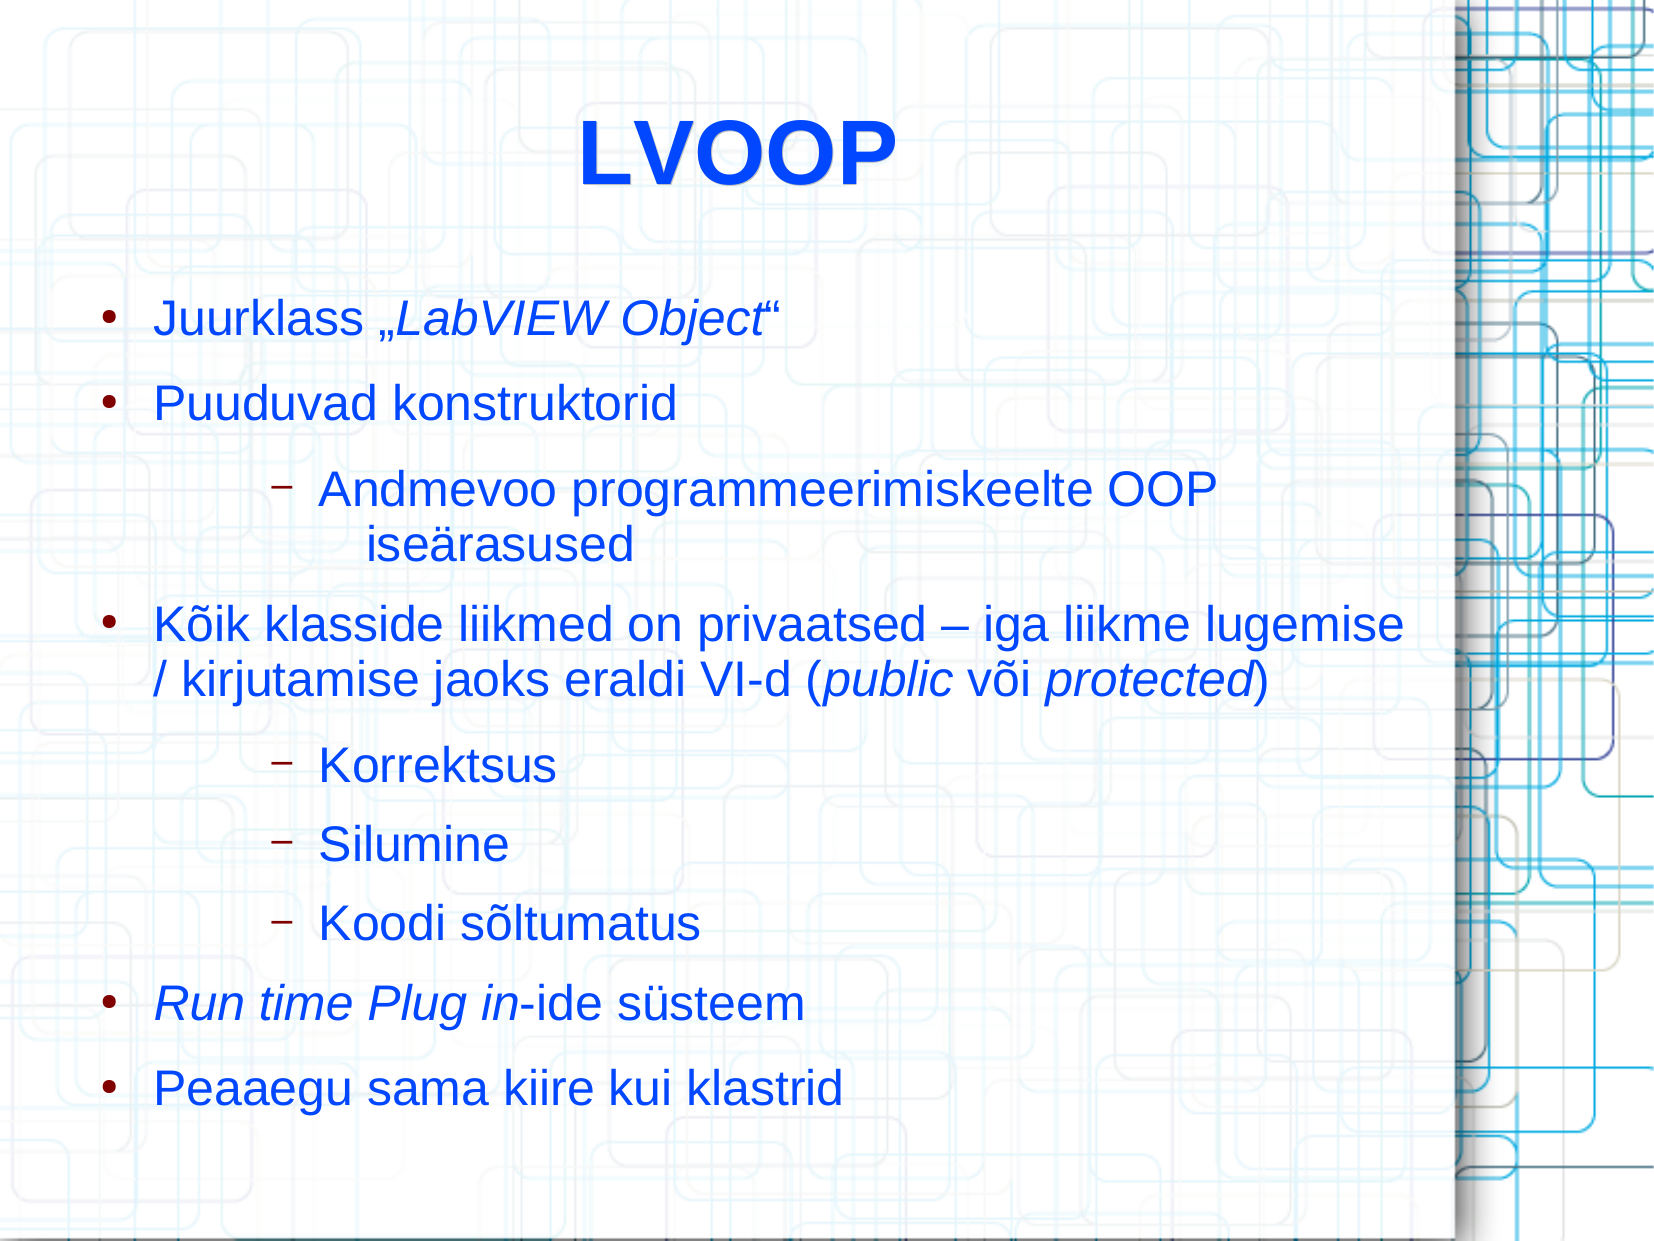

# LVOOP
Juurklass „LabVIEW Object“
Puuduvad konstruktorid
Andmevoo programmeerimiskeelte OOP iseärasused
Kõik klasside liikmed on privaatsed – iga liikme lugemise / kirjutamise jaoks eraldi VI-d (public või protected)
Korrektsus
Silumine
Koodi sõltumatus
Run time Plug in-ide süsteem
Peaaegu sama kiire kui klastrid